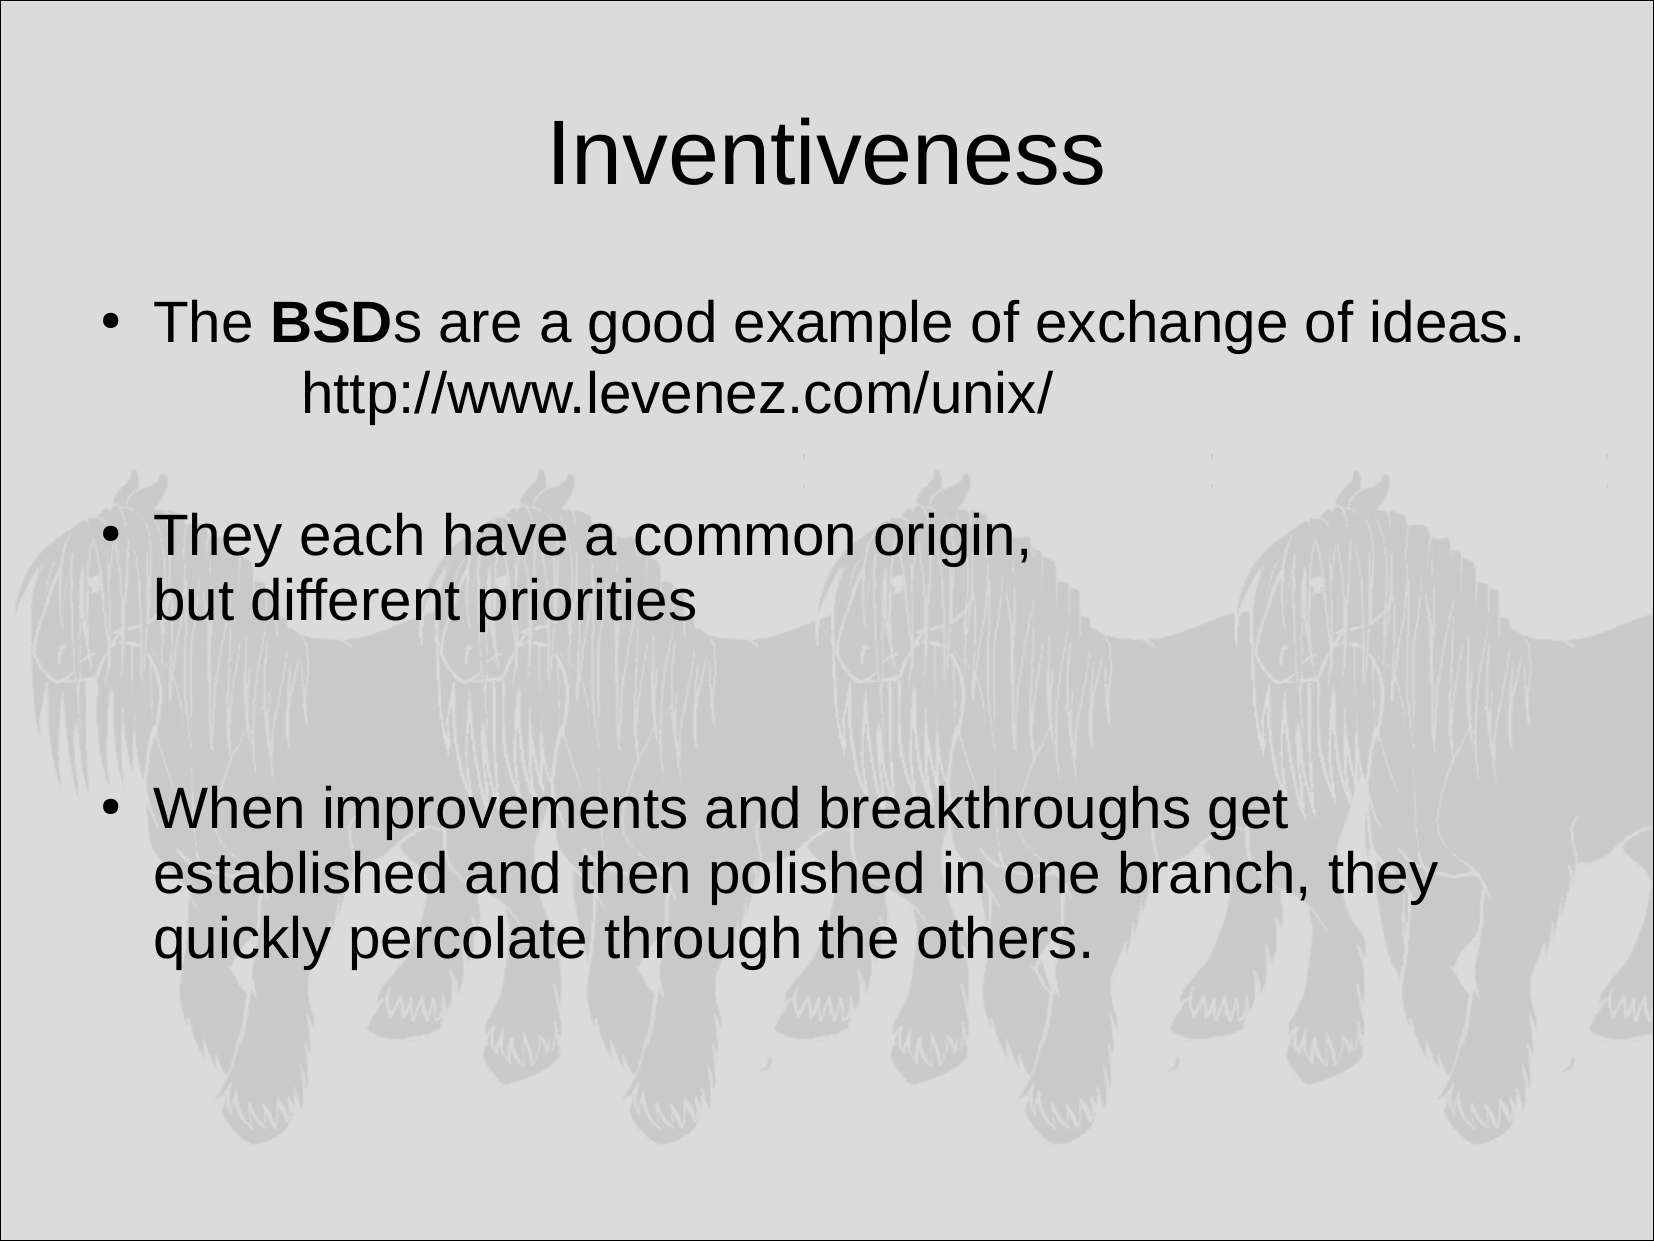

# Inventiveness
The BSDs are a good example of exchange of ideas.
 		http://www.levenez.com/unix/
They each have a common origin,
but different priorities
When improvements and breakthroughs get established and then polished in one branch, they quickly percolate through the others.